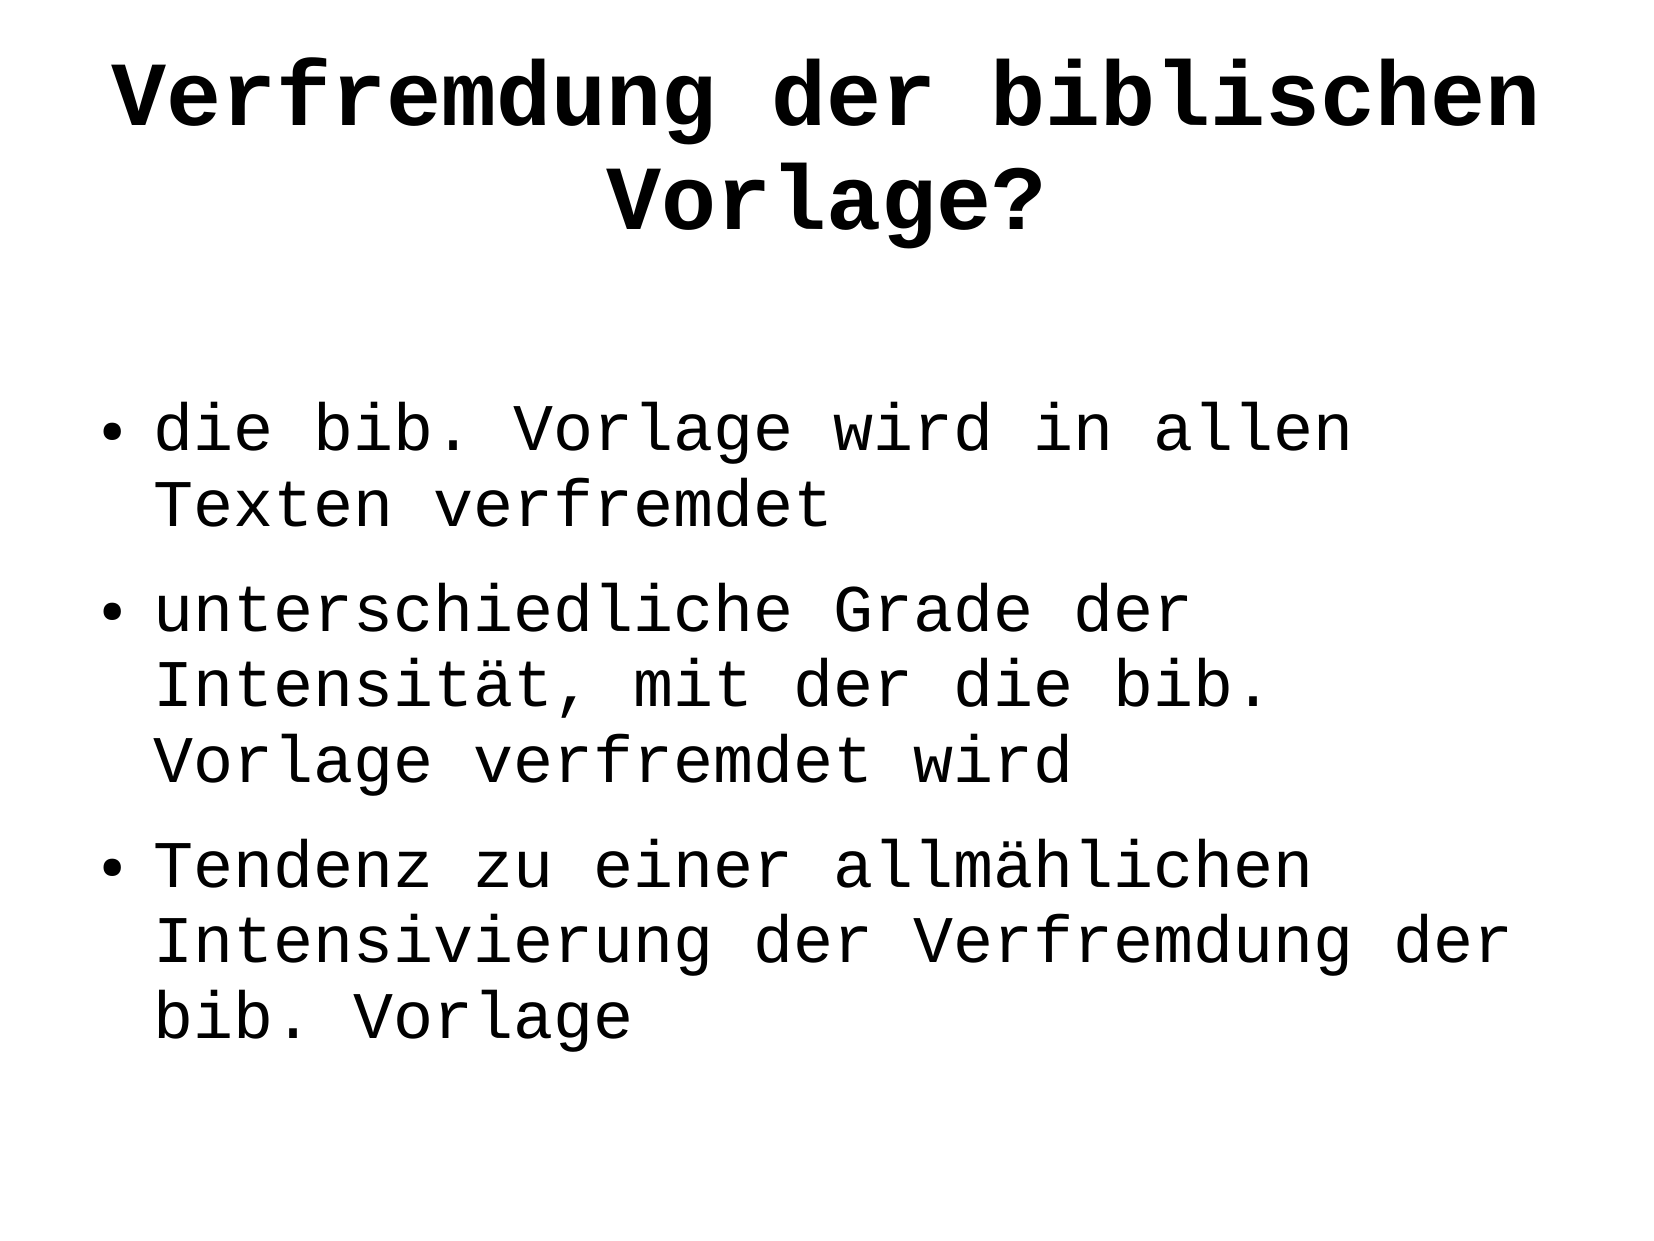

# Verfremdung der biblischen Vorlage?
die bib. Vorlage wird in allen Texten verfremdet
unterschiedliche Grade der Intensität, mit der die bib. Vorlage verfremdet wird
Tendenz zu einer allmählichen Intensivierung der Verfremdung der bib. Vorlage